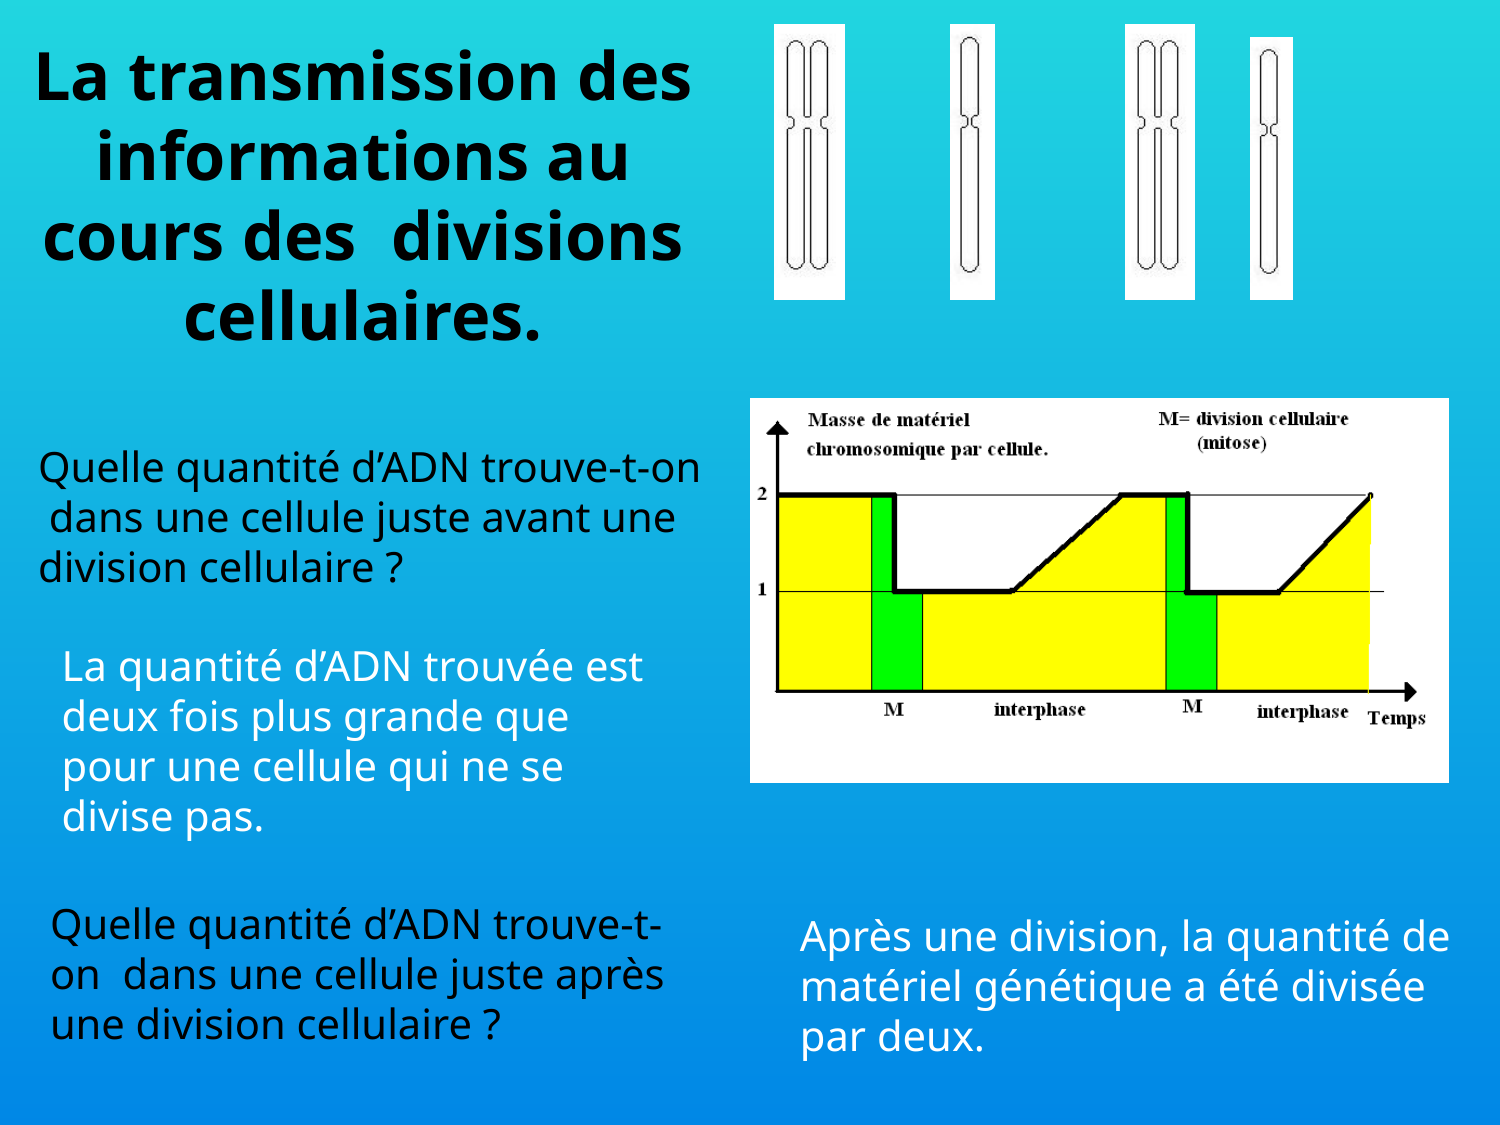

# La transmission des informations au cours des divisions cellulaires.
Quelle quantité d’ADN trouve-t-on dans une cellule juste avant une division cellulaire ?
La quantité d’ADN trouvée est deux fois plus grande que pour une cellule qui ne se divise pas.
Quelle quantité d’ADN trouve-t-on dans une cellule juste après une division cellulaire ?
Après une division, la quantité de matériel génétique a été divisée par deux.